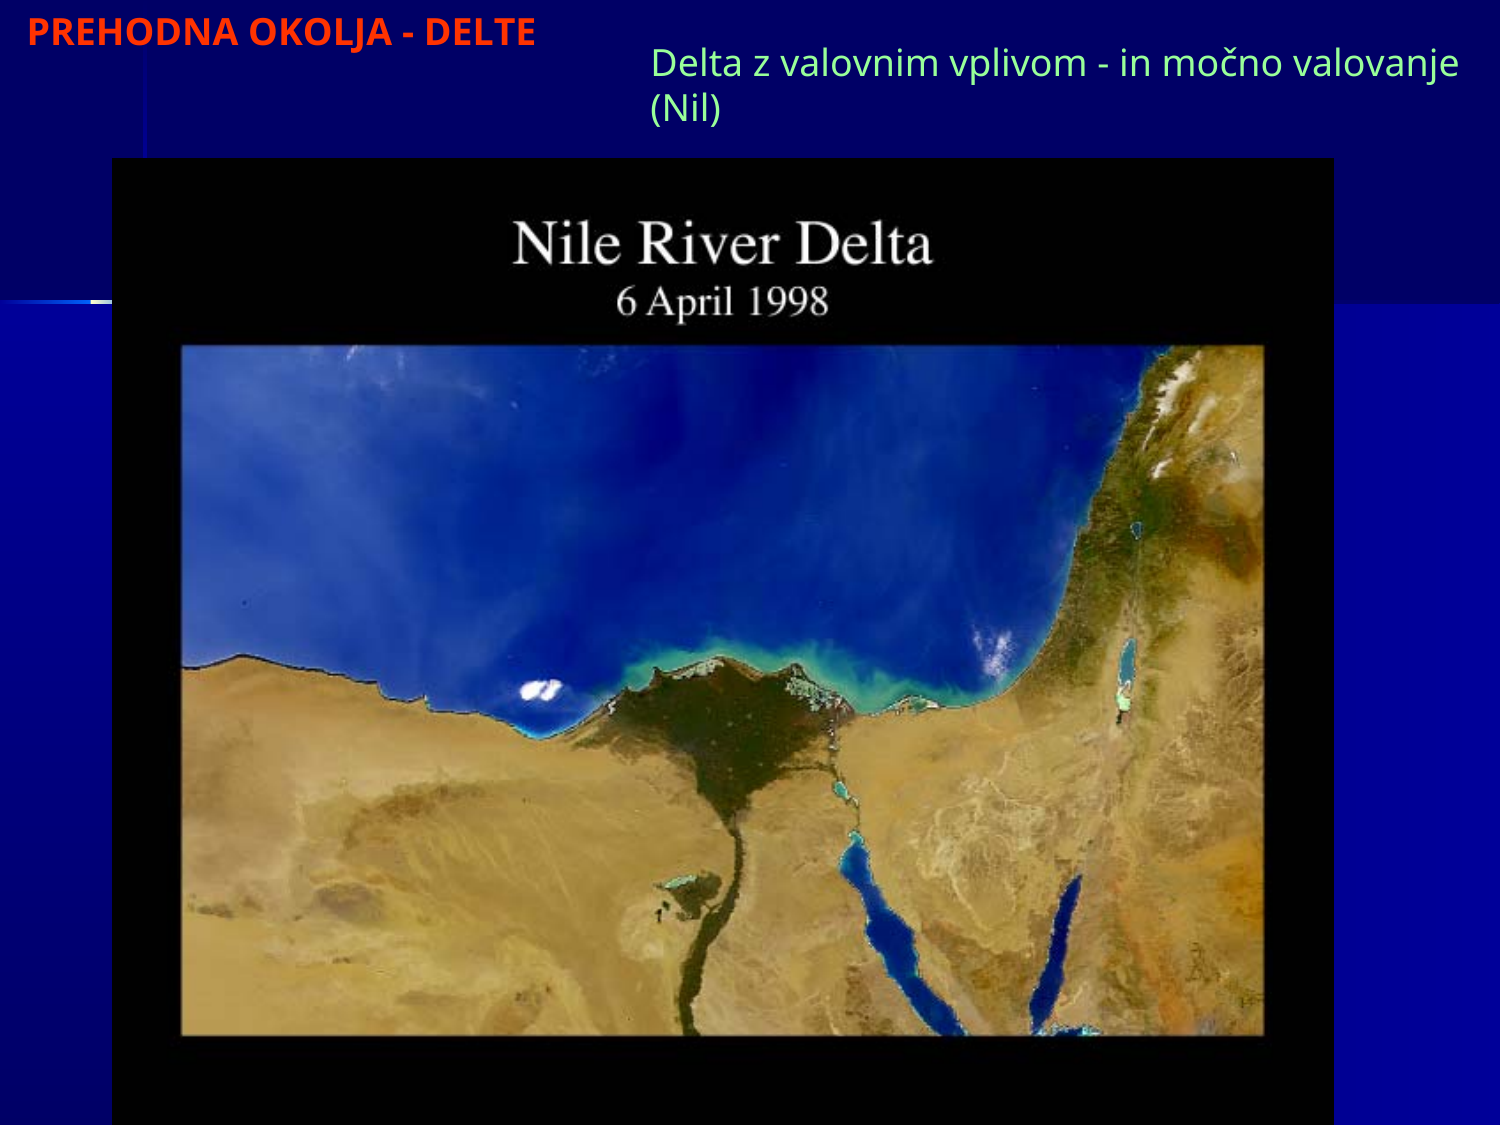

PREHODNA OKOLJA - DELTE
Delta z valovnim vplivom - in močno valovanje
(Nil)